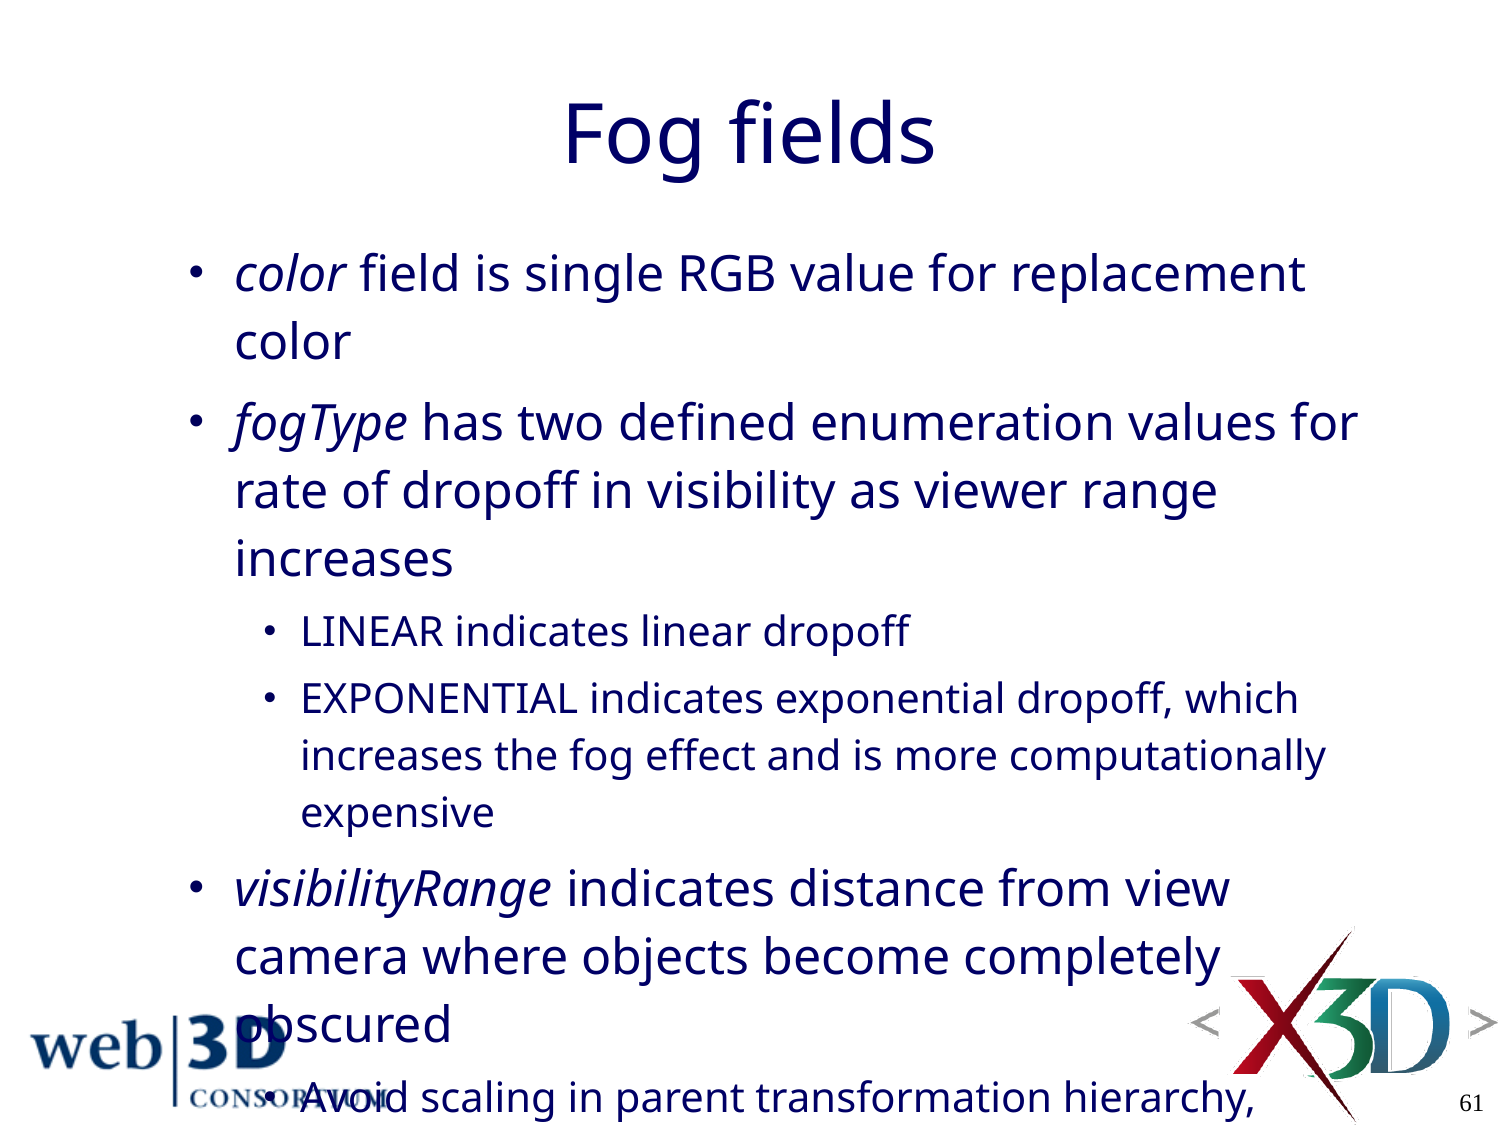

# Fog fields
color field is single RGB value for replacement color
fogType has two defined enumeration values for rate of dropoff in visibility as viewer range increases
LINEAR indicates linear dropoff
EXPONENTIAL indicates exponential dropoff, which increases the fog effect and is more computationally expensive
visibilityRange indicates distance from view camera where objects become completely obscured
Avoid scaling in parent transformation hierarchy, otherwise this value will no longer be in meters